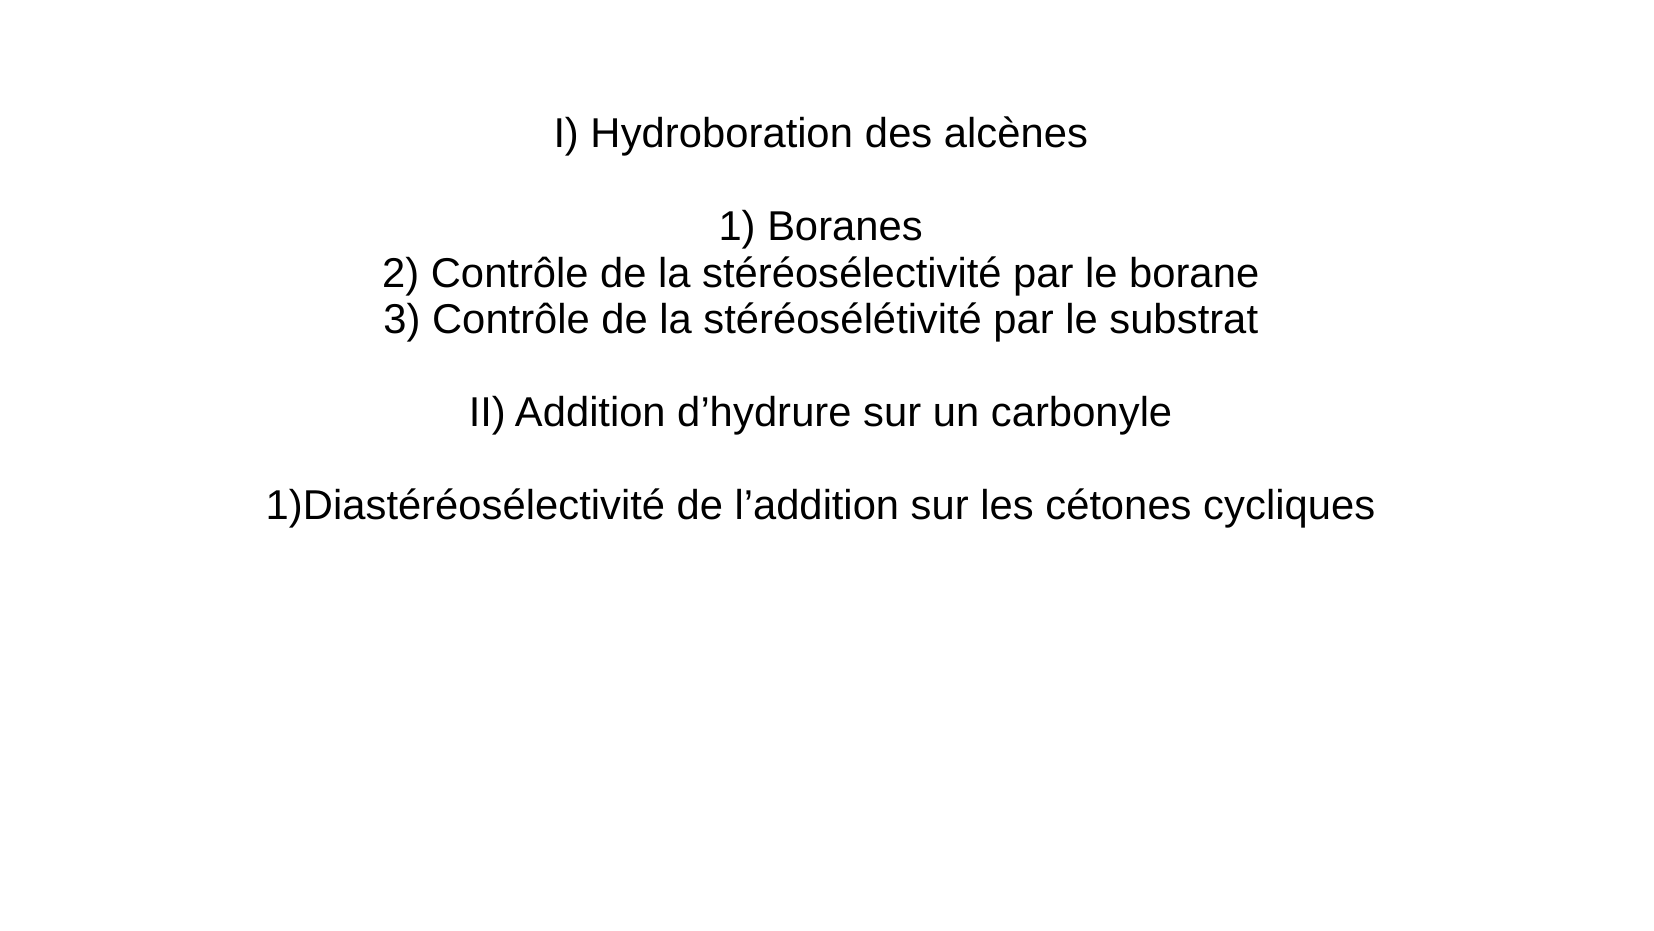

I) Hydroboration des alcènes
1) Boranes
2) Contrôle de la stéréosélectivité par le borane
3) Contrôle de la stéréosélétivité par le substrat
II) Addition d’hydrure sur un carbonyle
1)Diastéréosélectivité de l’addition sur les cétones cycliques